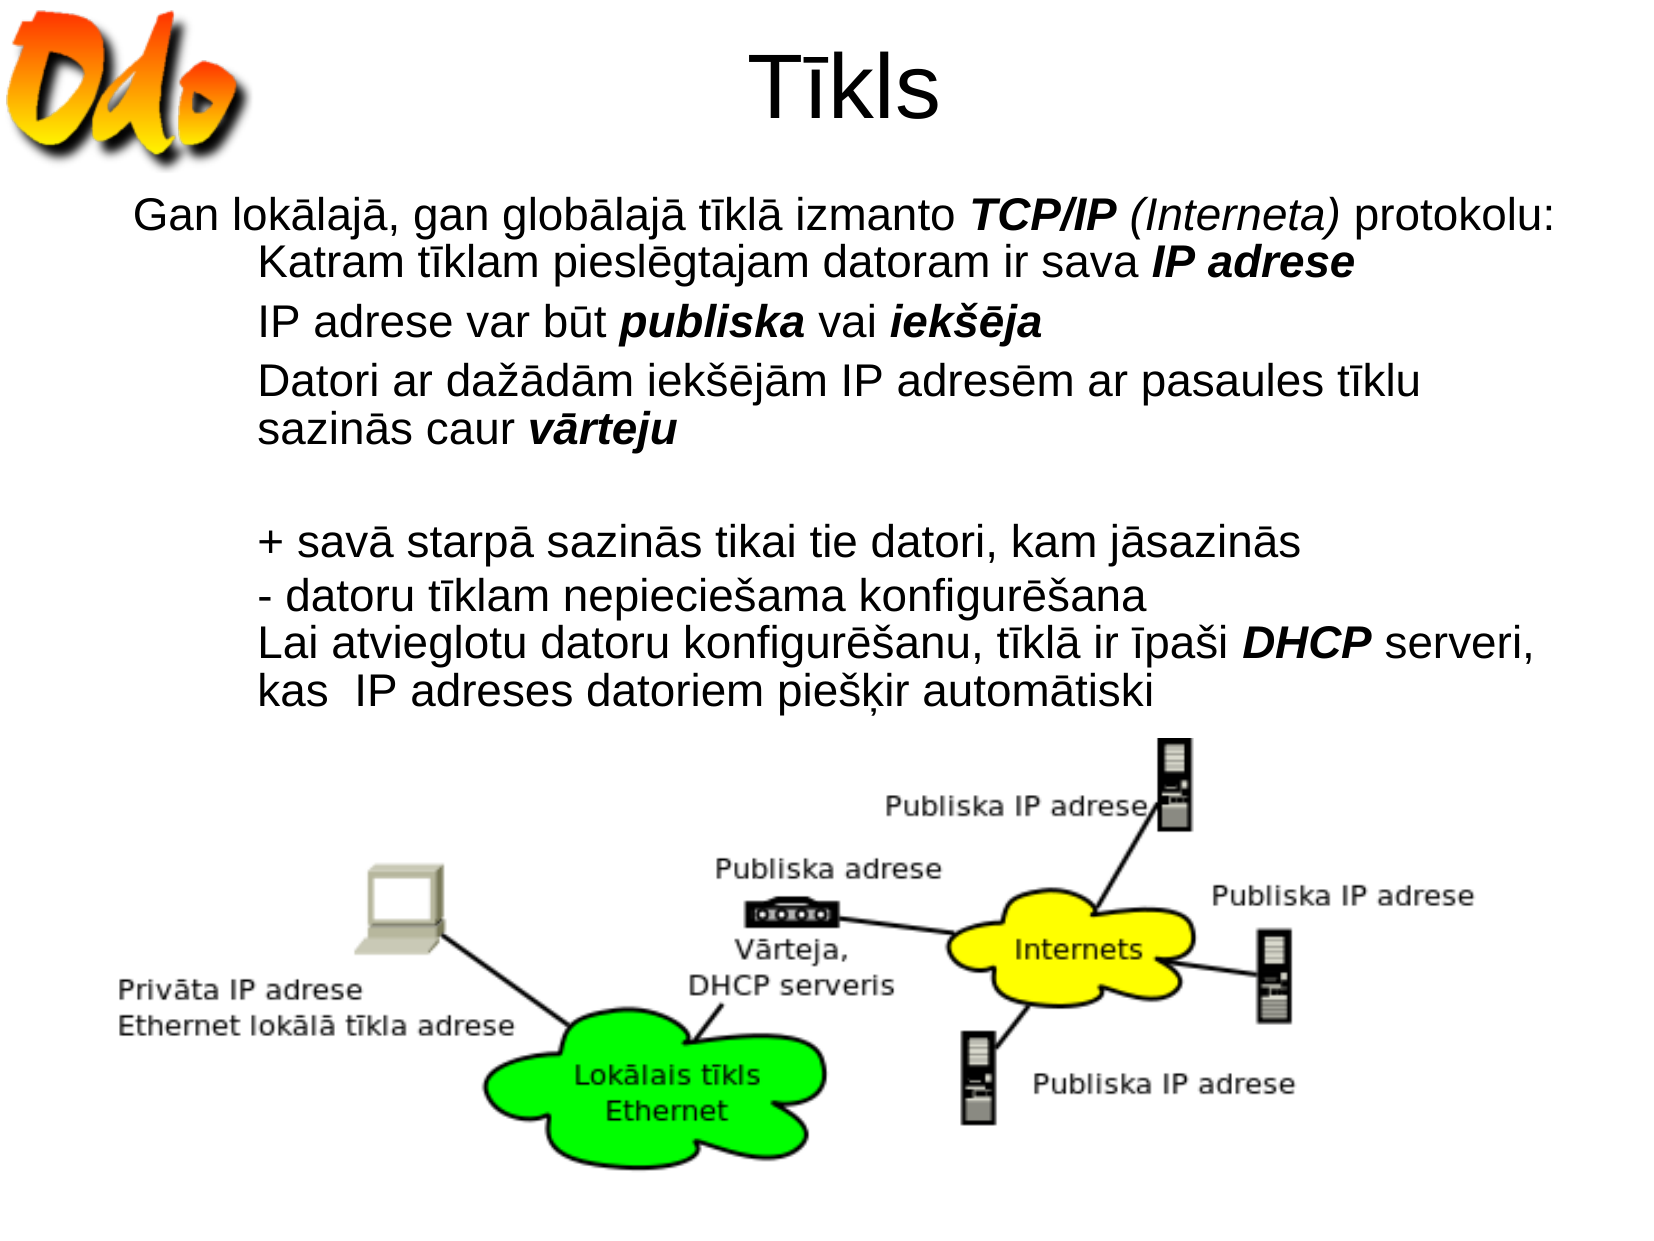

# Tīkls
Gan lokālajā, gan globālajā tīklā izmanto TCP/IP (Interneta) protokolu:
Katram tīklam pieslēgtajam datoram ir sava IP adrese
IP adrese var būt publiska vai iekšēja
Datori ar dažādām iekšējām IP adresēm ar pasaules tīklu sazinās caur vārteju
+ savā starpā sazinās tikai tie datori, kam jāsazinās
- datoru tīklam nepieciešama konfigurēšana
Lai atvieglotu datoru konfigurēšanu, tīklā ir īpaši DHCP serveri, kas IP adreses datoriem piešķir automātiski